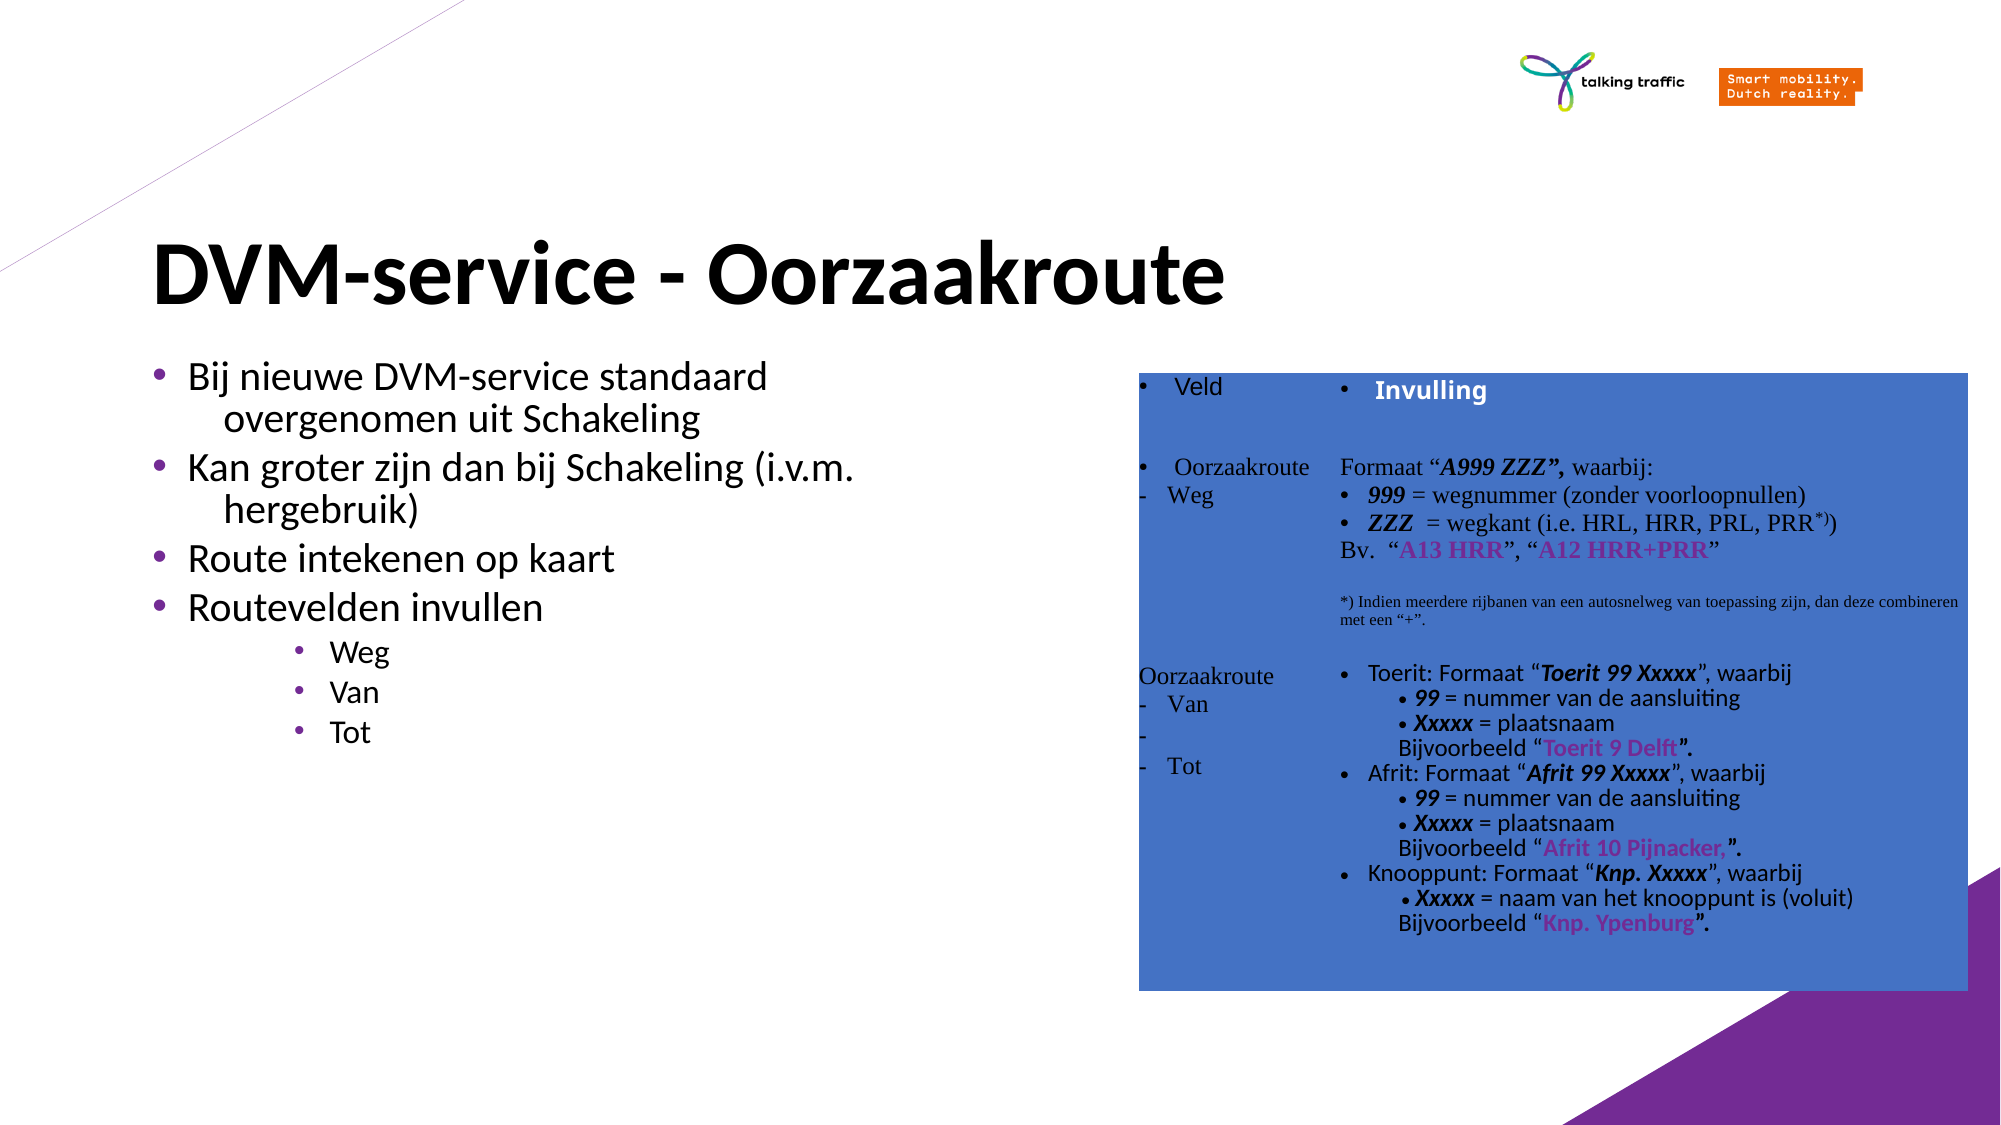

DVM-service - Oorzaakroute
# Bij nieuwe DVM-service standaard overgenomen uit Schakeling
Kan groter zijn dan bij Schakeling (i.v.m. hergebruik)
Route intekenen op kaart
Routevelden invullen
Weg
Van
Tot
| Veld | Invulling |
| --- | --- |
| Oorzaakroute Weg | Formaat “A999 ZZZ”, waarbij: 999 = wegnummer (zonder voorloopnullen) ZZZ = wegkant (i.e. HRL, HRR, PRL, PRR\*)) Bv. “A13 HRR”, “A12 HRR+PRR” \*) Indien meerdere rijbanen van een autosnelweg van toepassing zijn, dan deze combineren met een “+”. |
| Oorzaakroute Van Tot | Toerit: Formaat “Toerit 99 Xxxxx”, waarbij 99 = nummer van de aansluiting Xxxxx = plaatsnaam Bijvoorbeeld “Toerit 9 Delft”. Afrit: Formaat “Afrit 99 Xxxxx”, waarbij 99 = nummer van de aansluiting Xxxxx = plaatsnaam Bijvoorbeeld “Afrit 10 Pijnacker,”. Knooppunt: Formaat “Knp. Xxxxx”, waarbij Xxxxx = naam van het knooppunt is (voluit) Bijvoorbeeld “Knp. Ypenburg”. |
51